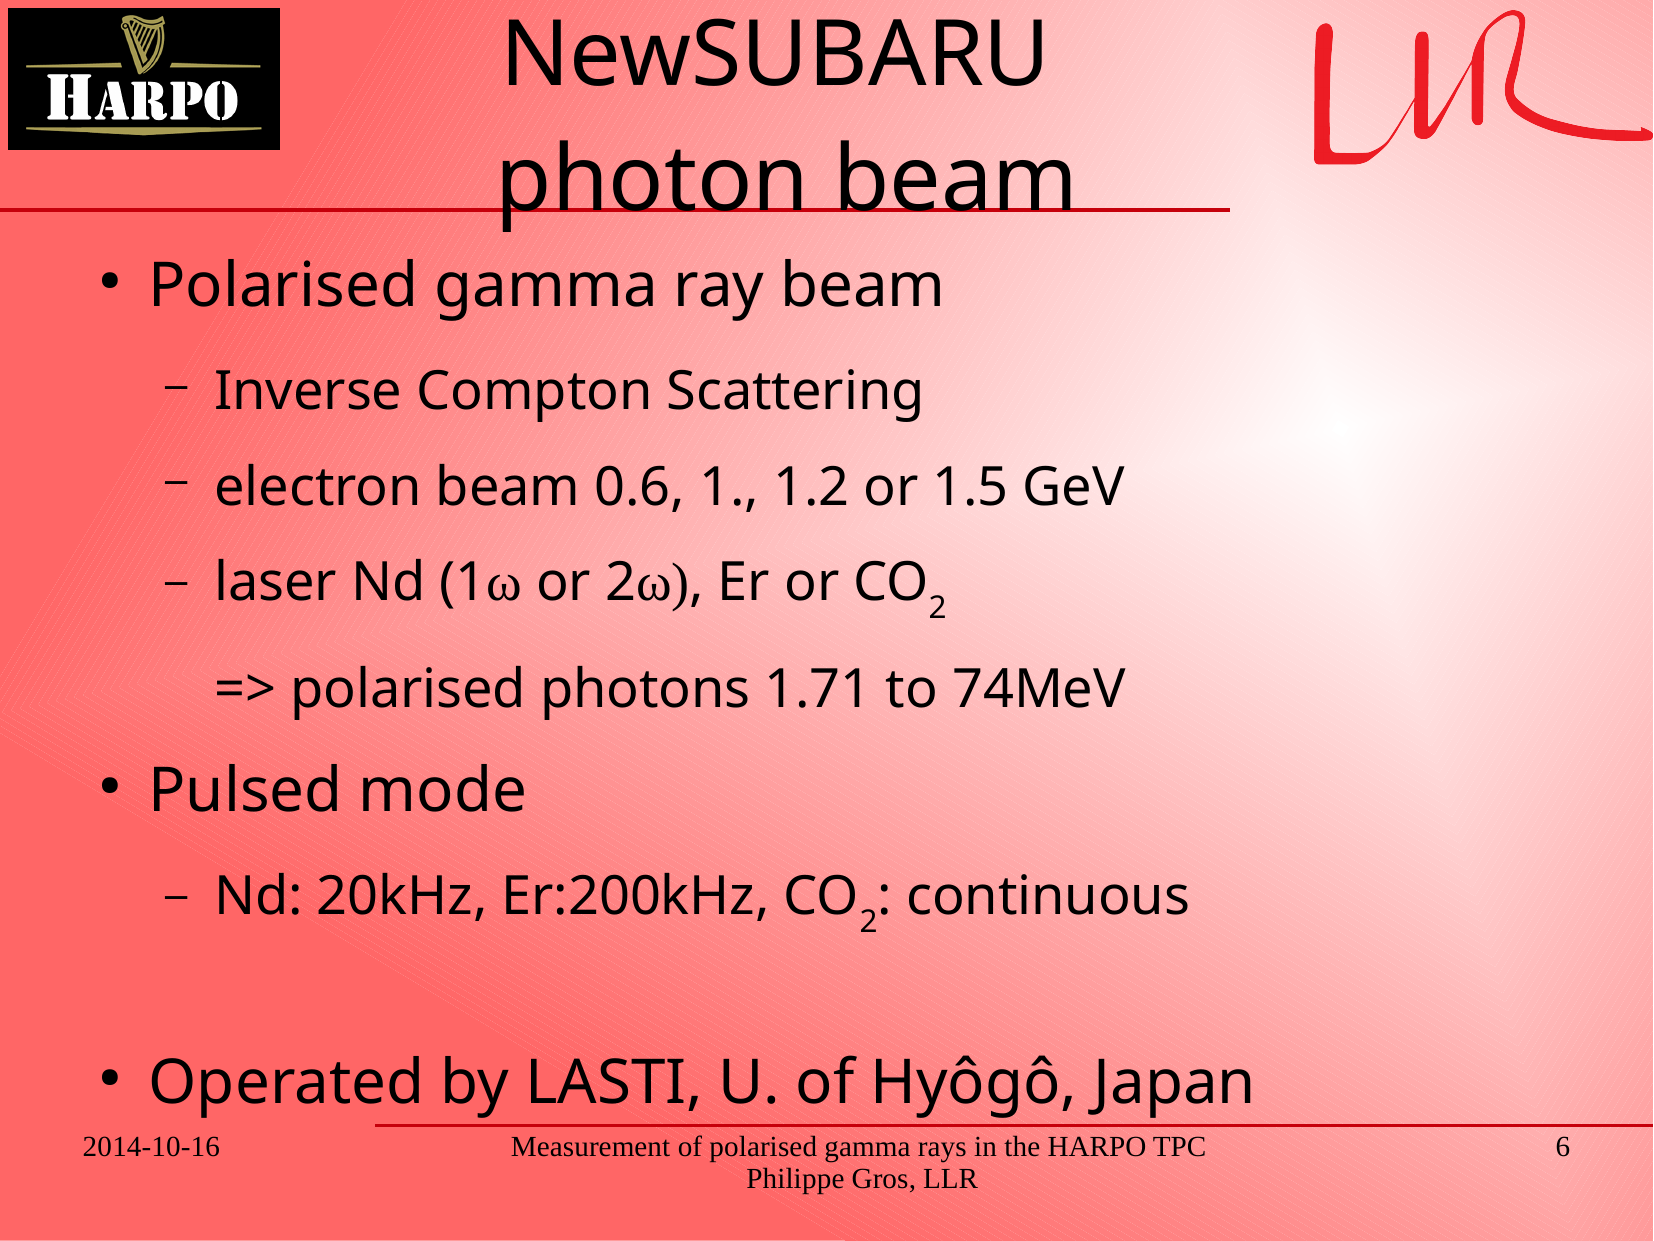

# NewSUBARU photon beam
Polarised gamma ray beam
Inverse Compton Scattering
electron beam 0.6, 1., 1.2 or 1.5 GeV
laser Nd (1ω or 2ω), Er or CO2
=> polarised photons 1.71 to 74MeV
Pulsed mode
Nd: 20kHz, Er:200kHz, CO2: continuous
Operated by LASTI, U. of Hyôgô, Japan
2014-10-16
6